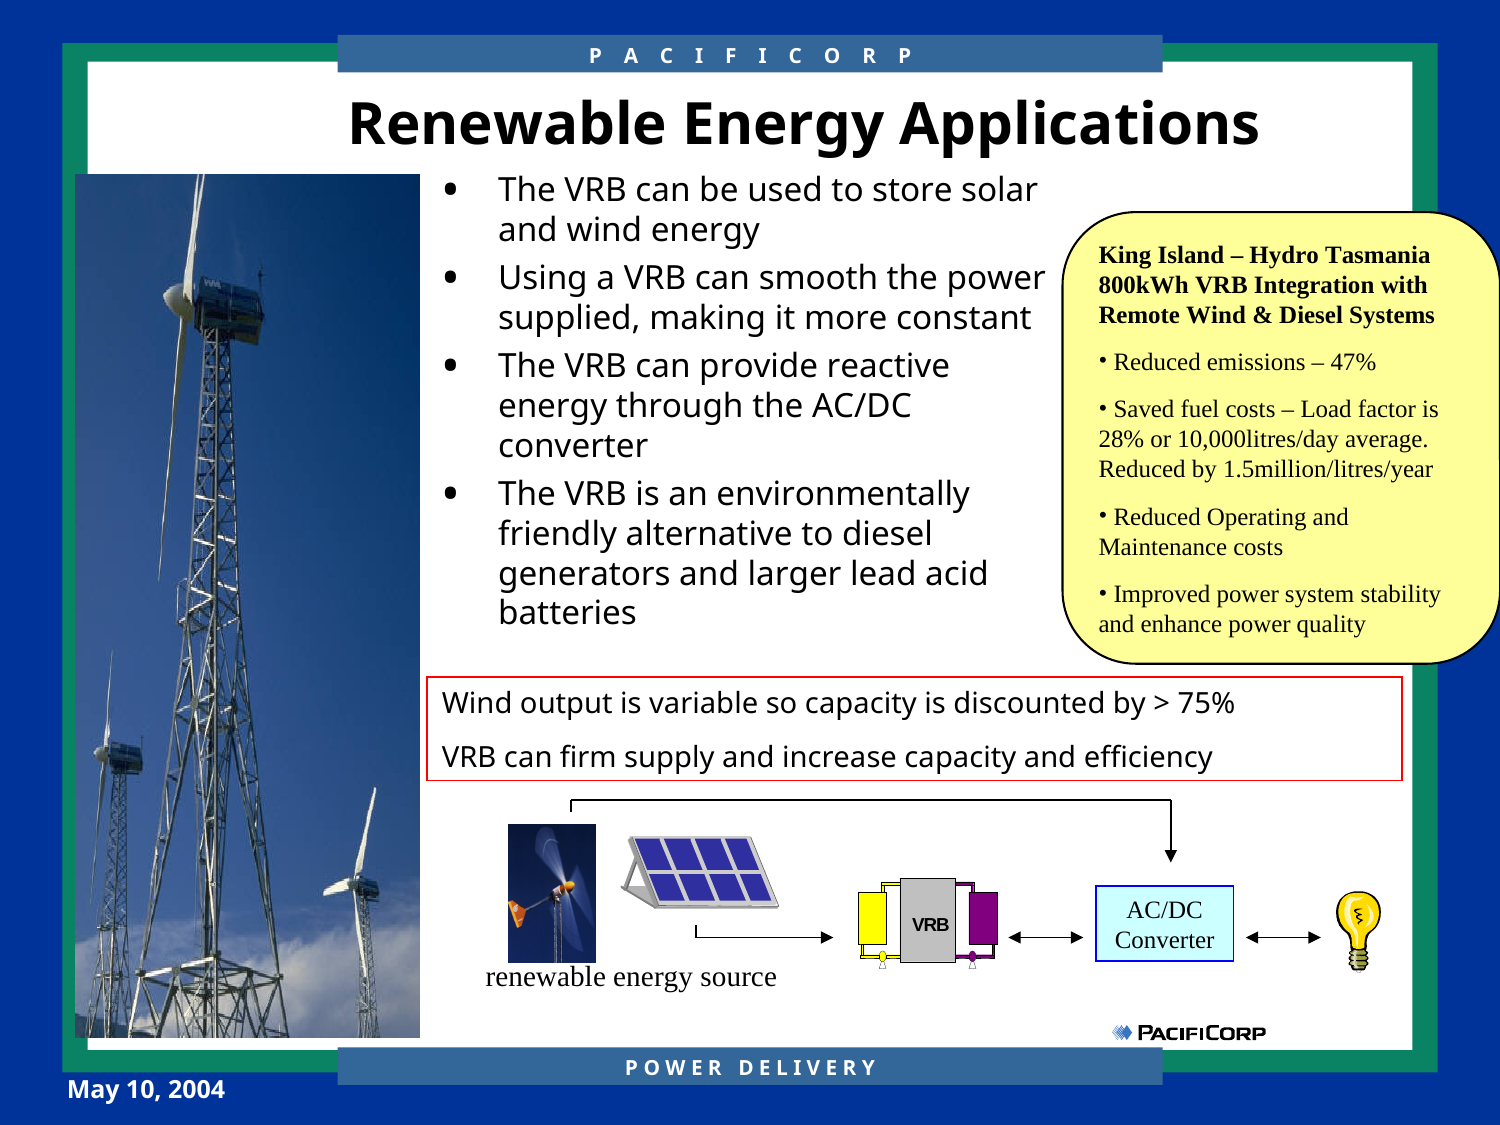

# Renewable Energy Applications
The VRB can be used to store solar and wind energy
Using a VRB can smooth the power supplied, making it more constant
The VRB can provide reactive energy through the AC/DC converter
The VRB is an environmentally
friendly alternative to diesel generators and larger lead acid batteries
King Island – Hydro Tasmania
800kWh VRB Integration with Remote Wind & Diesel Systems
 Reduced emissions – 47%
 Saved fuel costs – Load factor is 28% or 10,000litres/day average. Reduced by 1.5million/litres/year
 Reduced Operating and Maintenance costs
 Improved power system stability and enhance power quality
Wind output is variable so capacity is discounted by > 75%
VRB can firm supply and increase capacity and efficiency
V
R
B
AC/DC Converter
renewable energy source
14